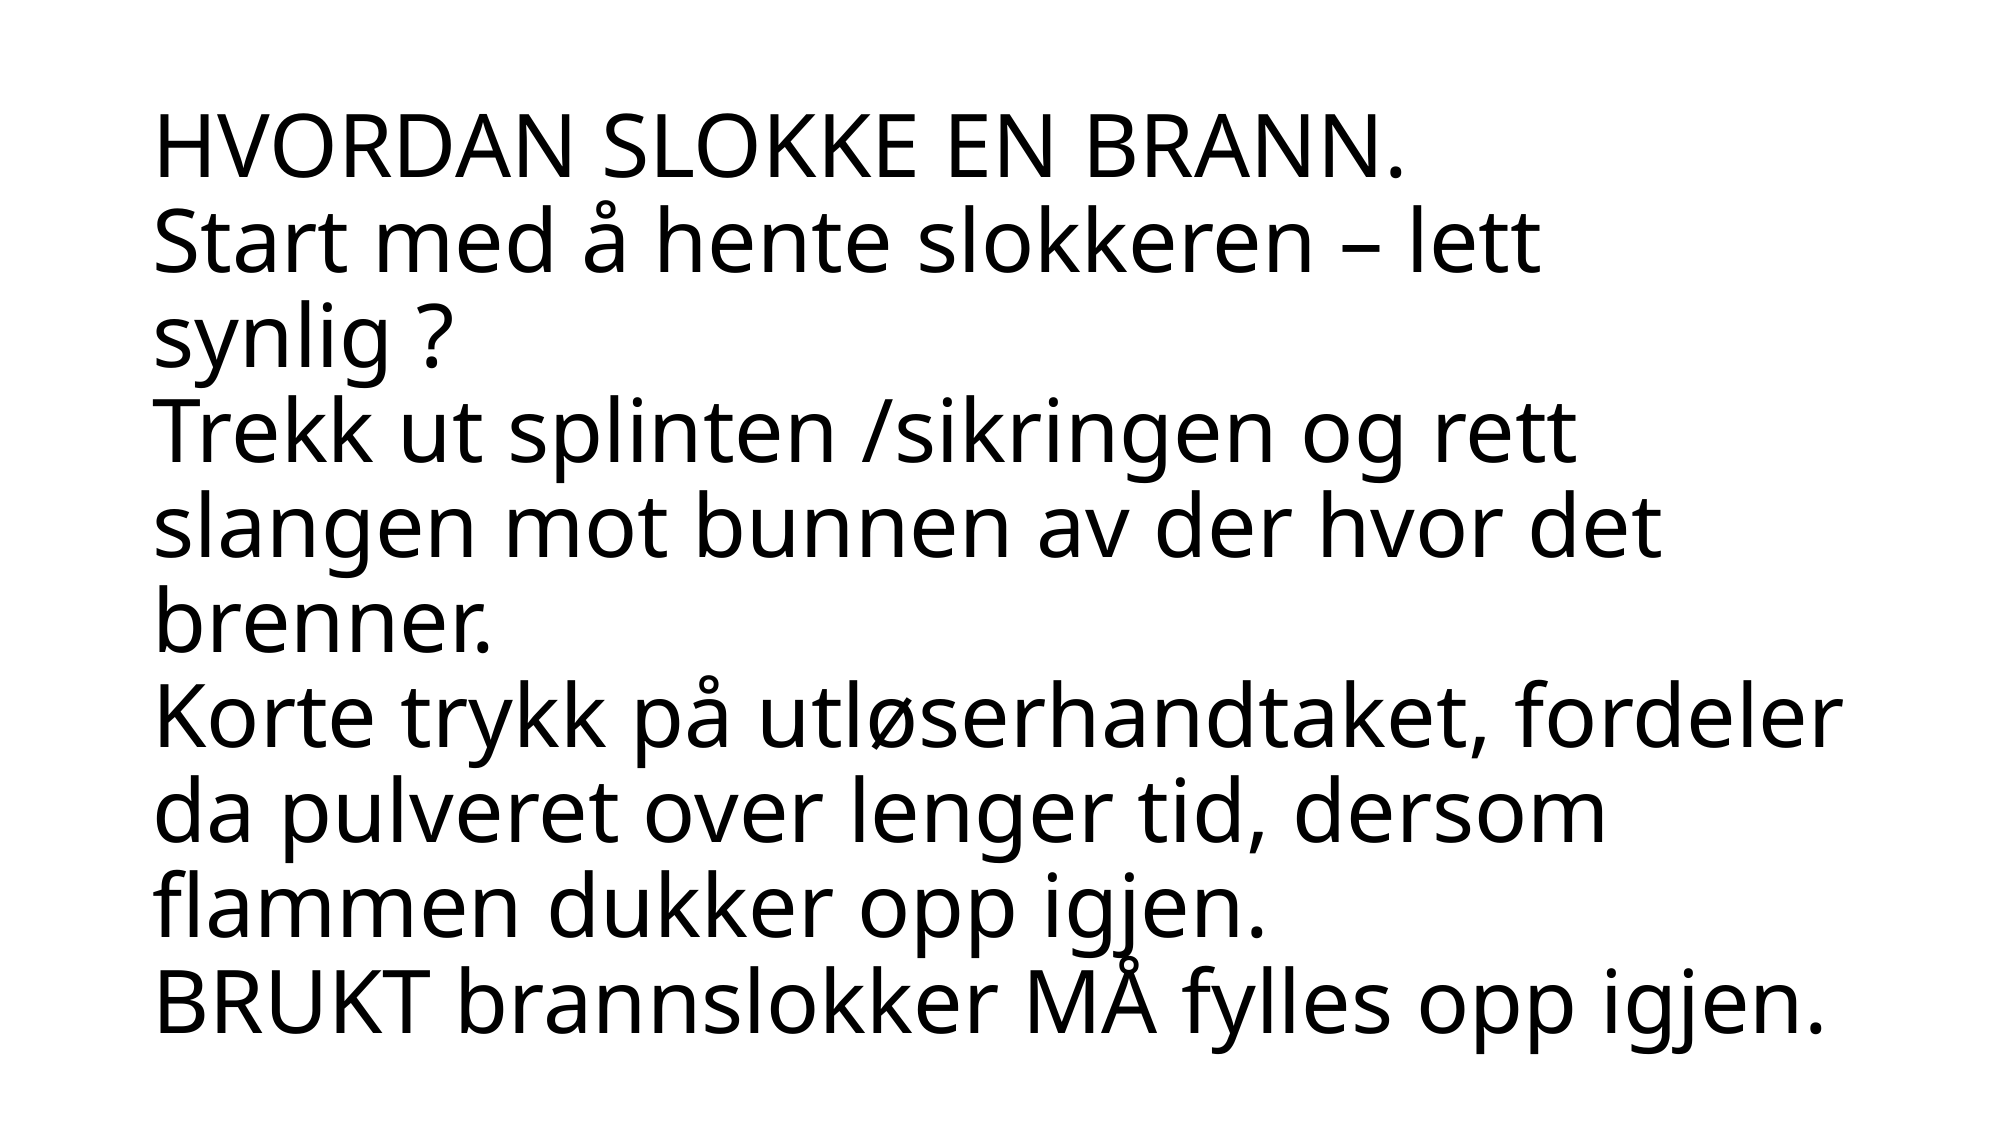

# HVORDAN SLOKKE EN BRANN. Start med å hente slokkeren – lett synlig ? Trekk ut splinten /sikringen og rett slangen mot bunnen av der hvor det brenner. Korte trykk på utløserhandtaket, fordeler da pulveret over lenger tid, dersom flammen dukker opp igjen. BRUKT brannslokker MÅ fylles opp igjen.